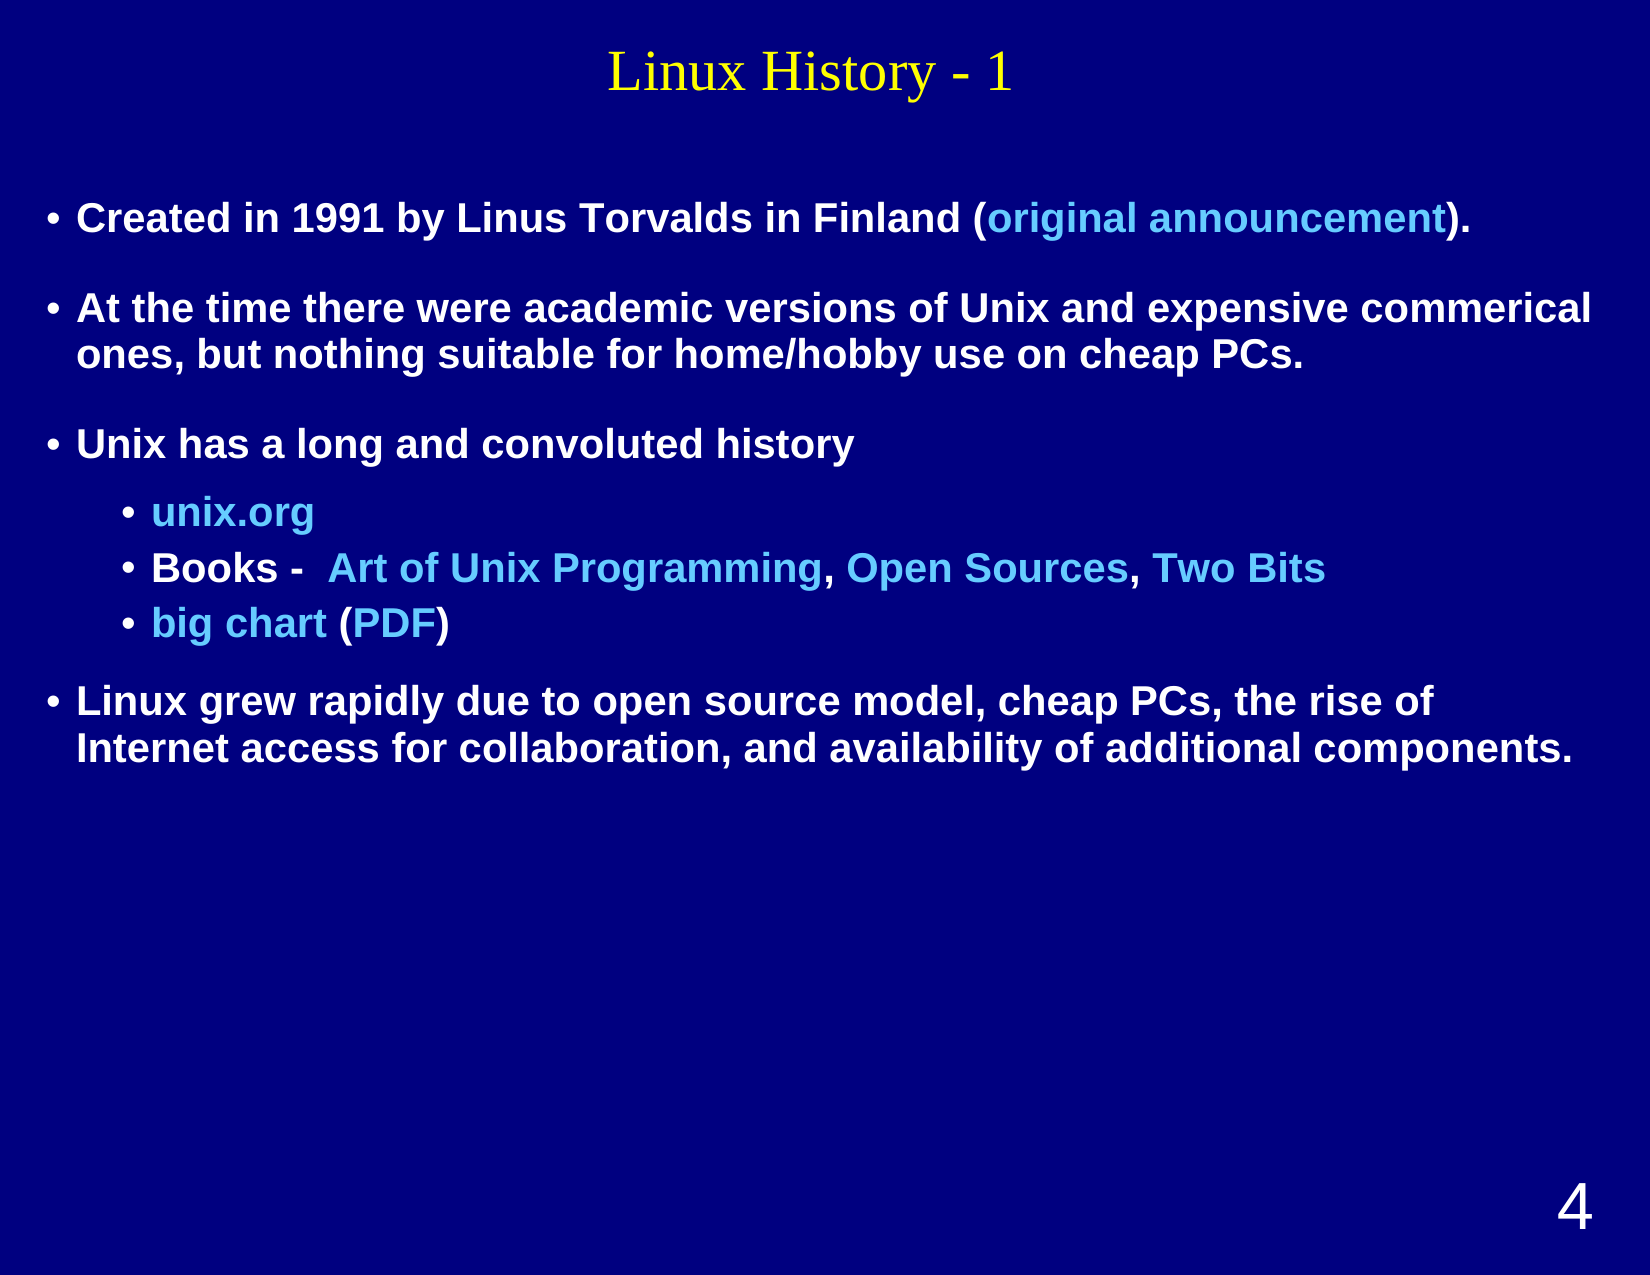

# Linux History - 1
Created in 1991 by Linus Torvalds in Finland (original announcement).
At the time there were academic versions of Unix and expensive commerical ones, but nothing suitable for home/hobby use on cheap PCs.
Unix has a long and convoluted history
unix.org
Books - Art of Unix Programming, Open Sources, Two Bits
big chart (PDF)
Linux grew rapidly due to open source model, cheap PCs, the rise of Internet access for collaboration, and availability of additional components.